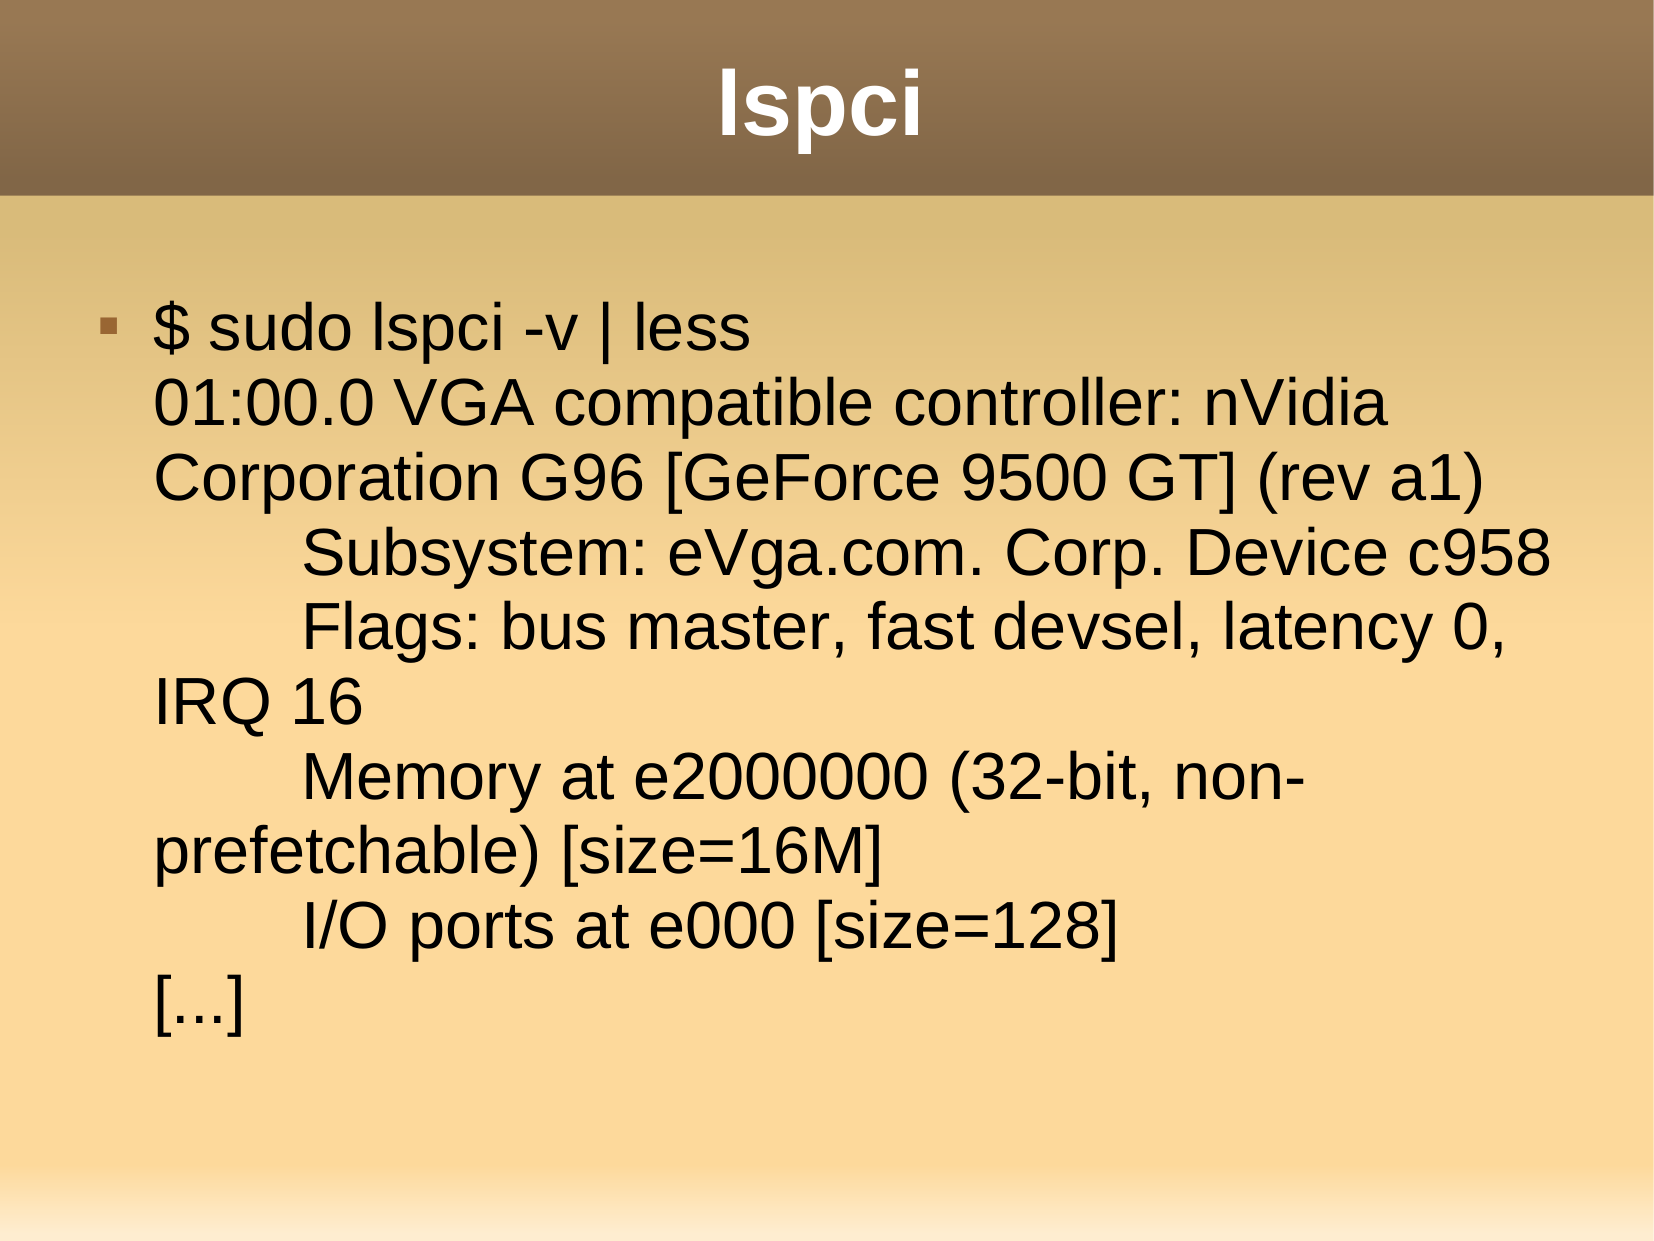

# lspci
$ sudo lspci -v | less
01:00.0 VGA compatible controller: nVidia Corporation G96 [GeForce 9500 GT] (rev a1)
 Subsystem: eVga.com. Corp. Device c958
 Flags: bus master, fast devsel, latency 0, IRQ 16
 Memory at e2000000 (32-bit, non-prefetchable) [size=16M]
 I/O ports at e000 [size=128]
[...]